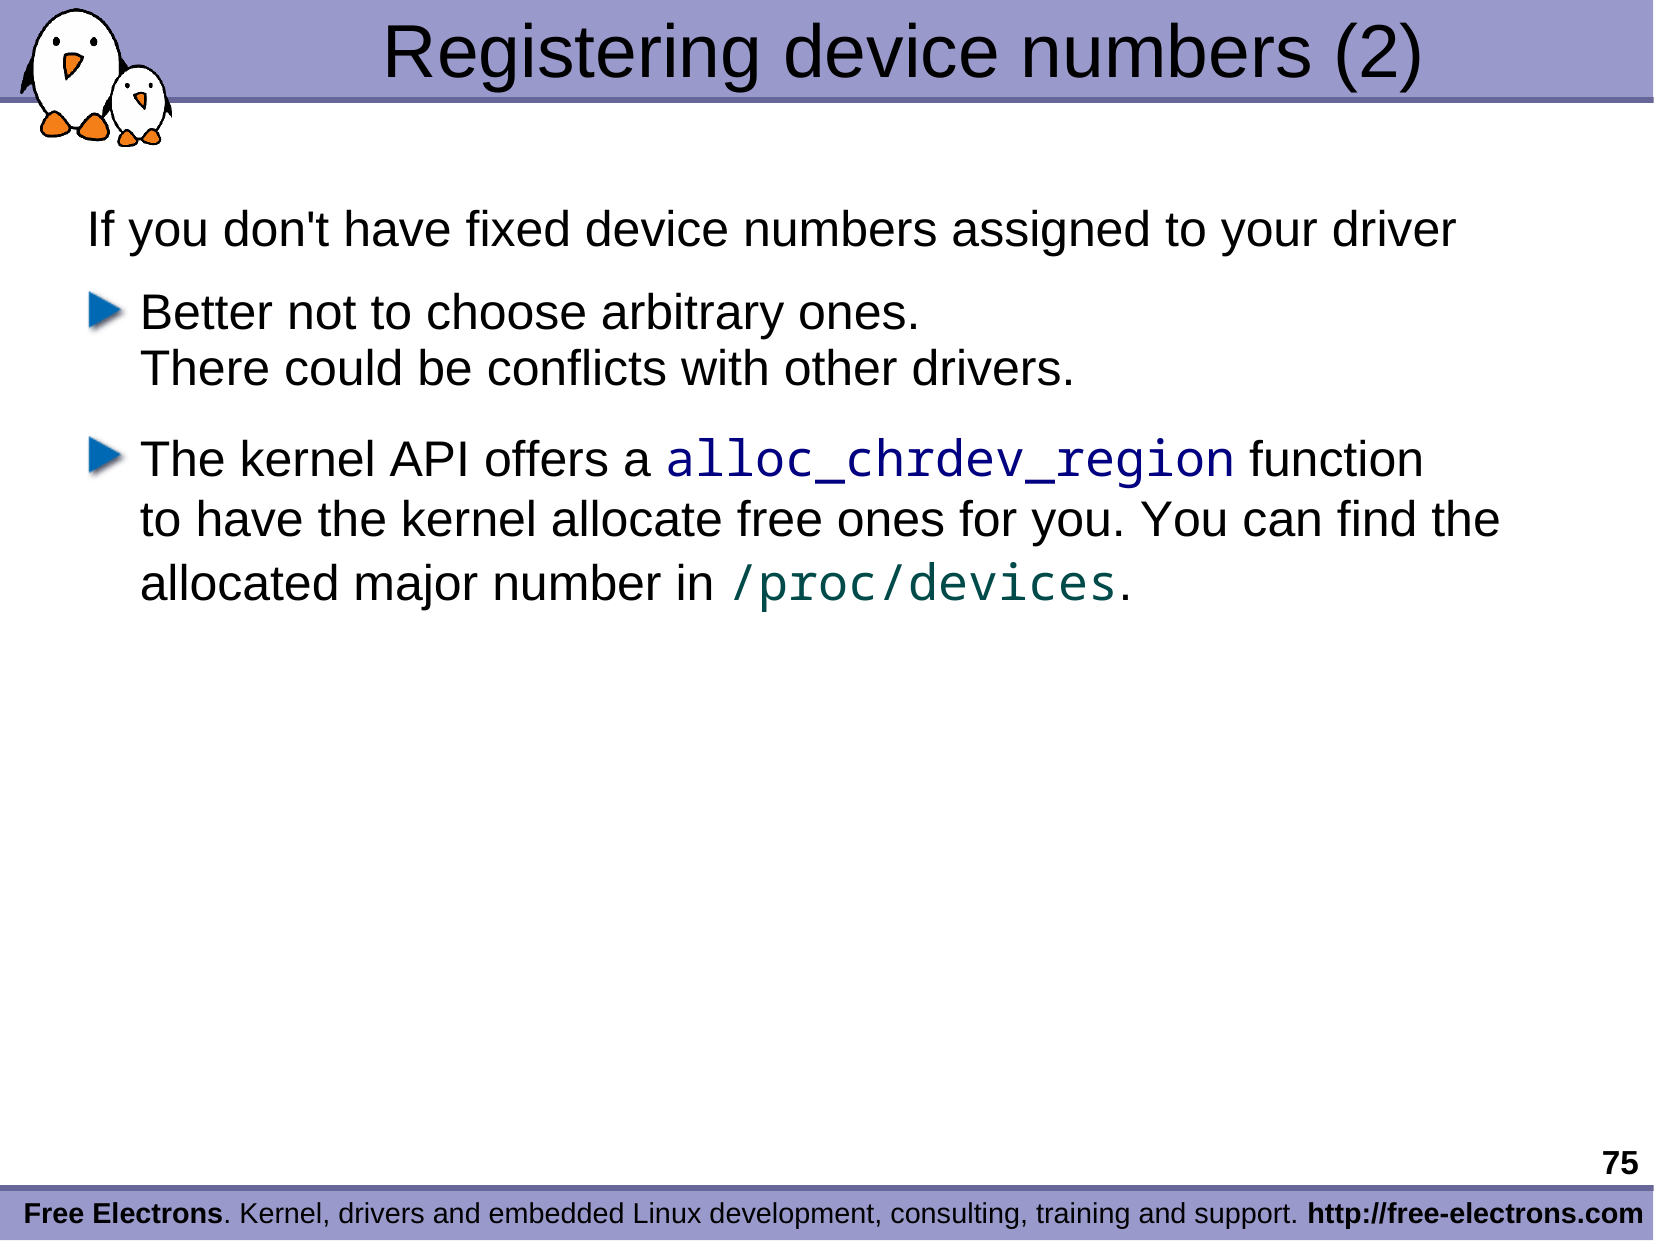

# Registering device numbers (2)
If you don't have fixed device numbers assigned to your driver
Better not to choose arbitrary ones.
There could be conflicts with other drivers.
The kernel API offers a alloc_chrdev_region function
to have the kernel allocate free ones for you. You can find the allocated major number in /proc/devices.